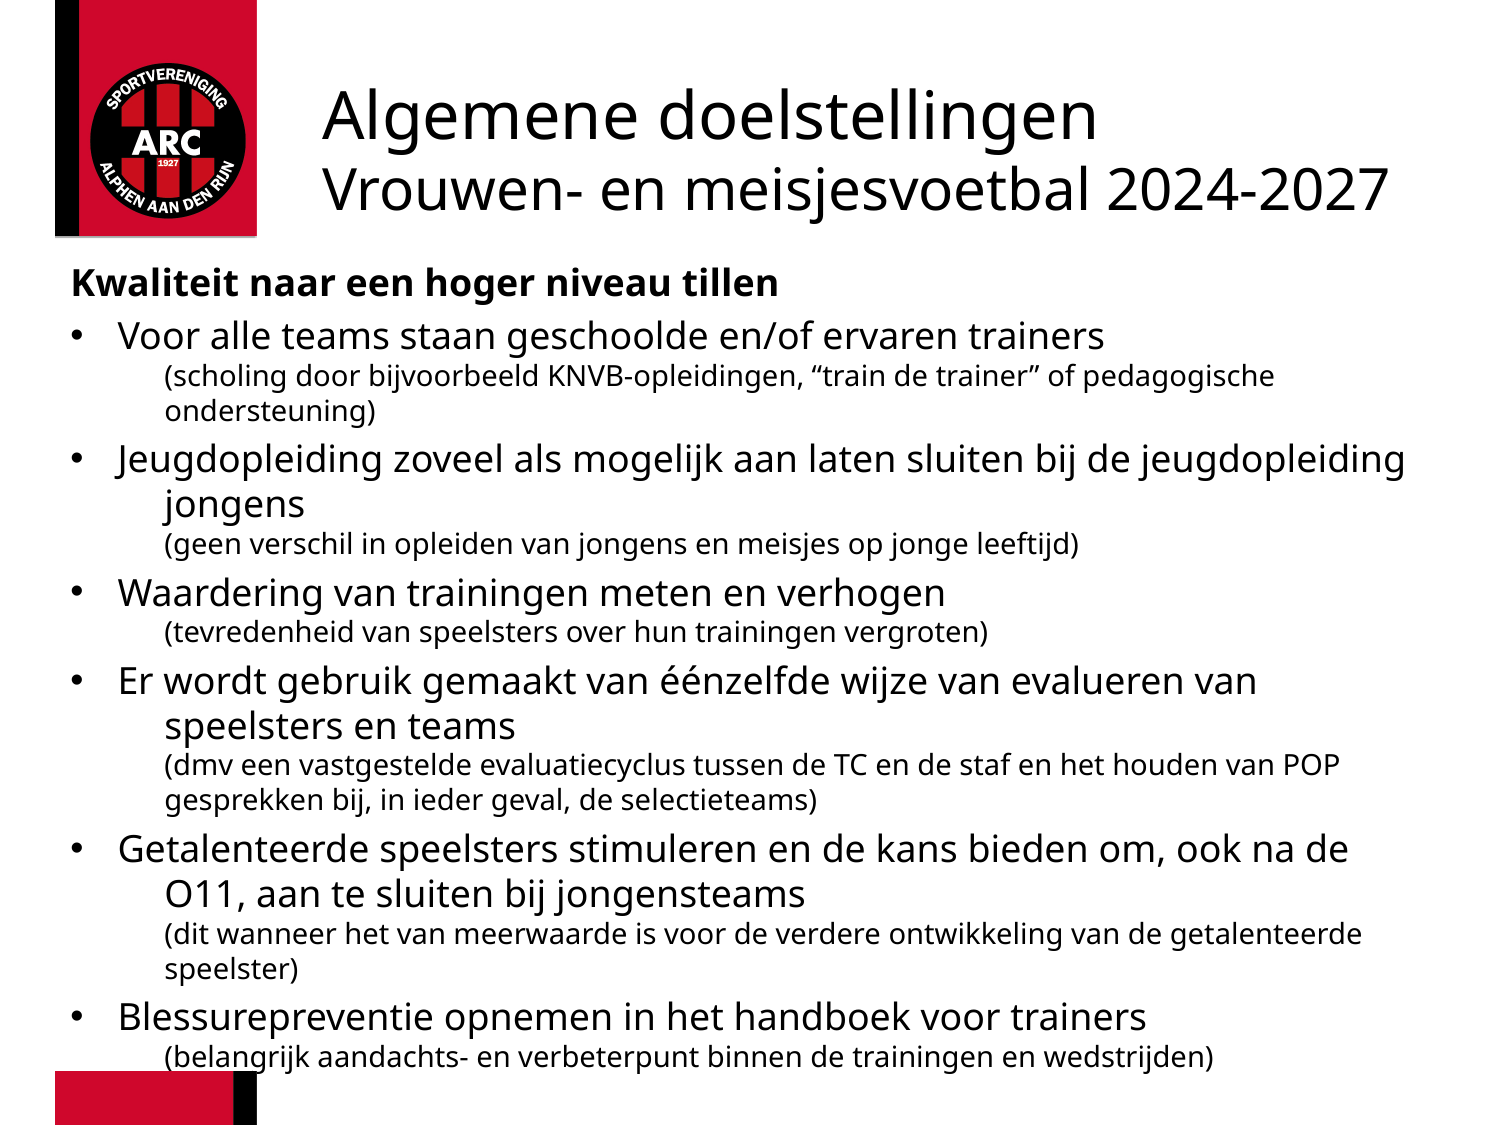

# Algemene doelstellingen Vrouwen- en meisjesvoetbal 2024-2027
Kwaliteit naar een hoger niveau tillen
Voor alle teams staan geschoolde en/of ervaren trainers
(scholing door bijvoorbeeld KNVB-opleidingen, “train de trainer” of pedagogische ondersteuning)
Jeugdopleiding zoveel als mogelijk aan laten sluiten bij de jeugdopleiding jongens
(geen verschil in opleiden van jongens en meisjes op jonge leeftijd)
Waardering van trainingen meten en verhogen
(tevredenheid van speelsters over hun trainingen vergroten)
Er wordt gebruik gemaakt van éénzelfde wijze van evalueren van speelsters en teams
(dmv een vastgestelde evaluatiecyclus tussen de TC en de staf en het houden van POP gesprekken bij, in ieder geval, de selectieteams)
Getalenteerde speelsters stimuleren en de kans bieden om, ook na de O11, aan te sluiten bij jongensteams
(dit wanneer het van meerwaarde is voor de verdere ontwikkeling van de getalenteerde speelster)
Blessurepreventie opnemen in het handboek voor trainers
(belangrijk aandachts- en verbeterpunt binnen de trainingen en wedstrijden)